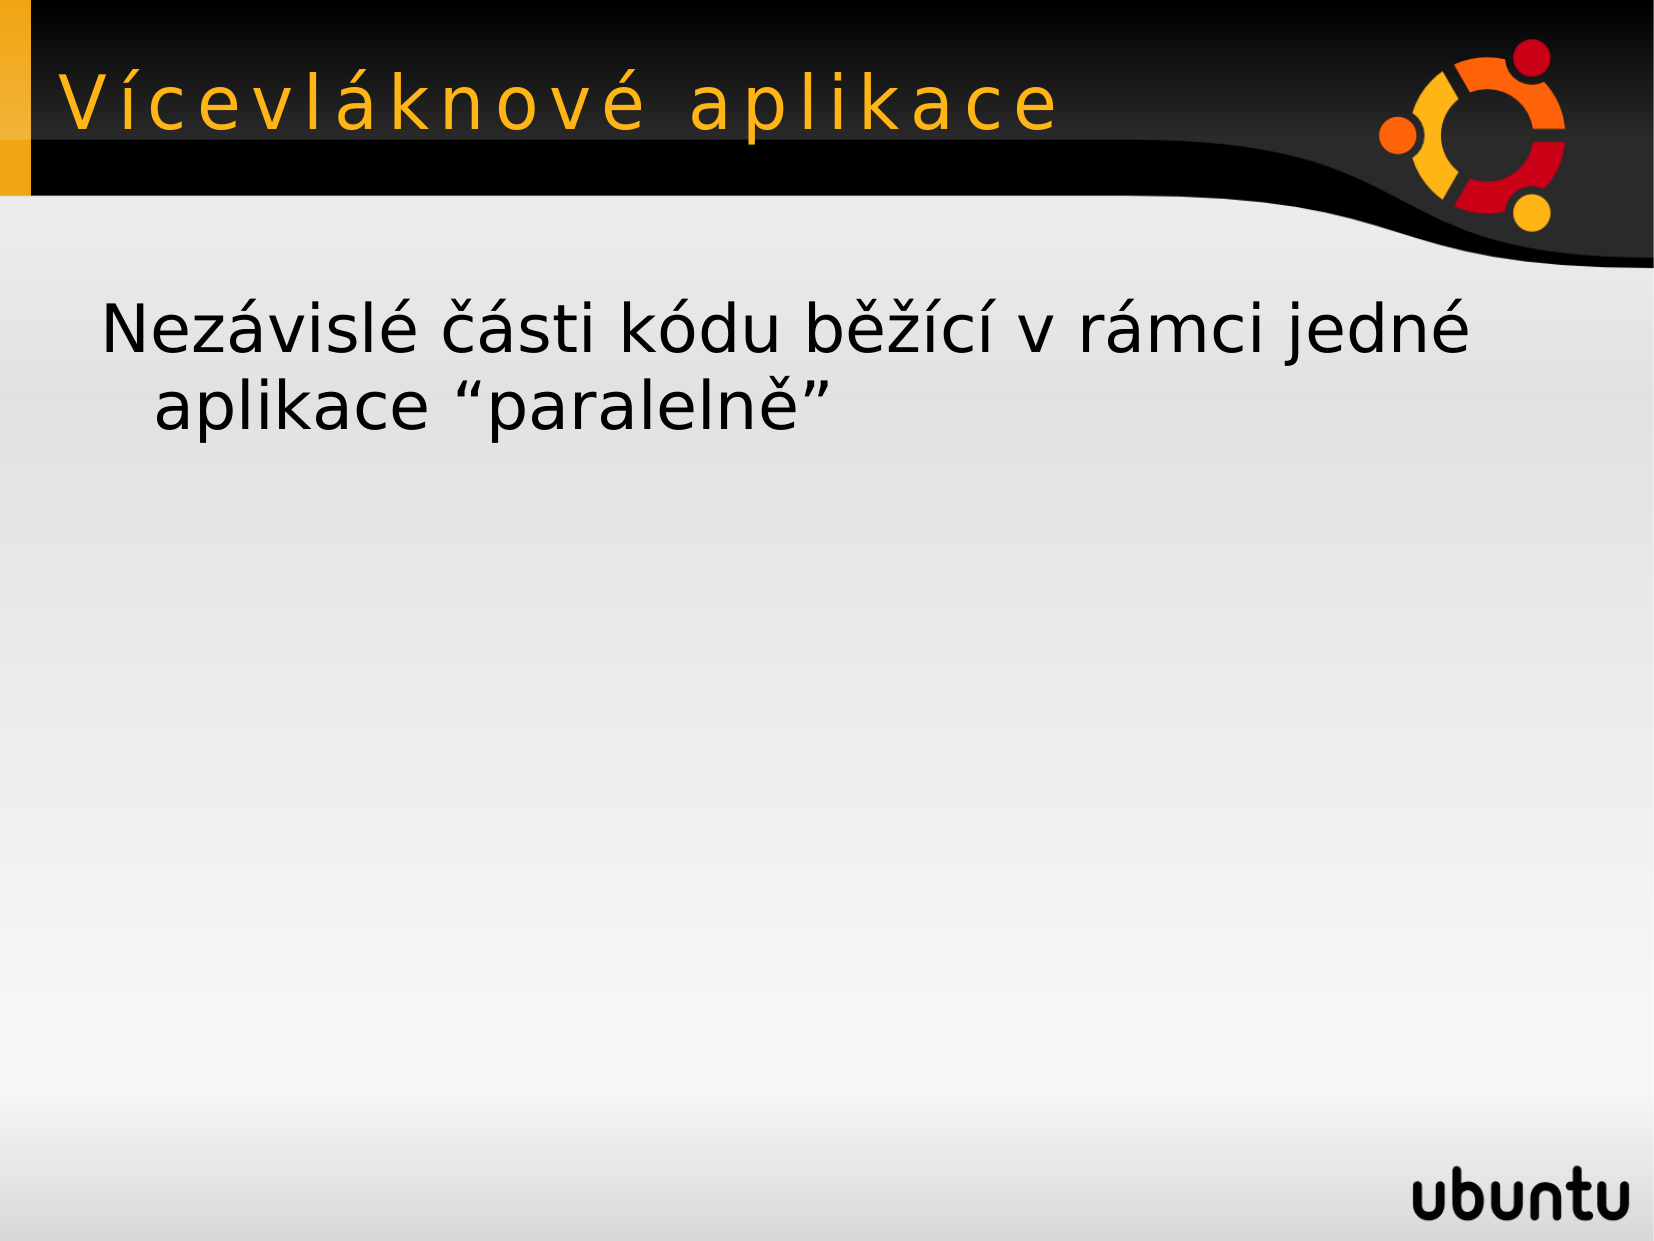

# Vícevláknové aplikace
Nezávislé části kódu běžící v rámci jedné aplikace “paralelně”